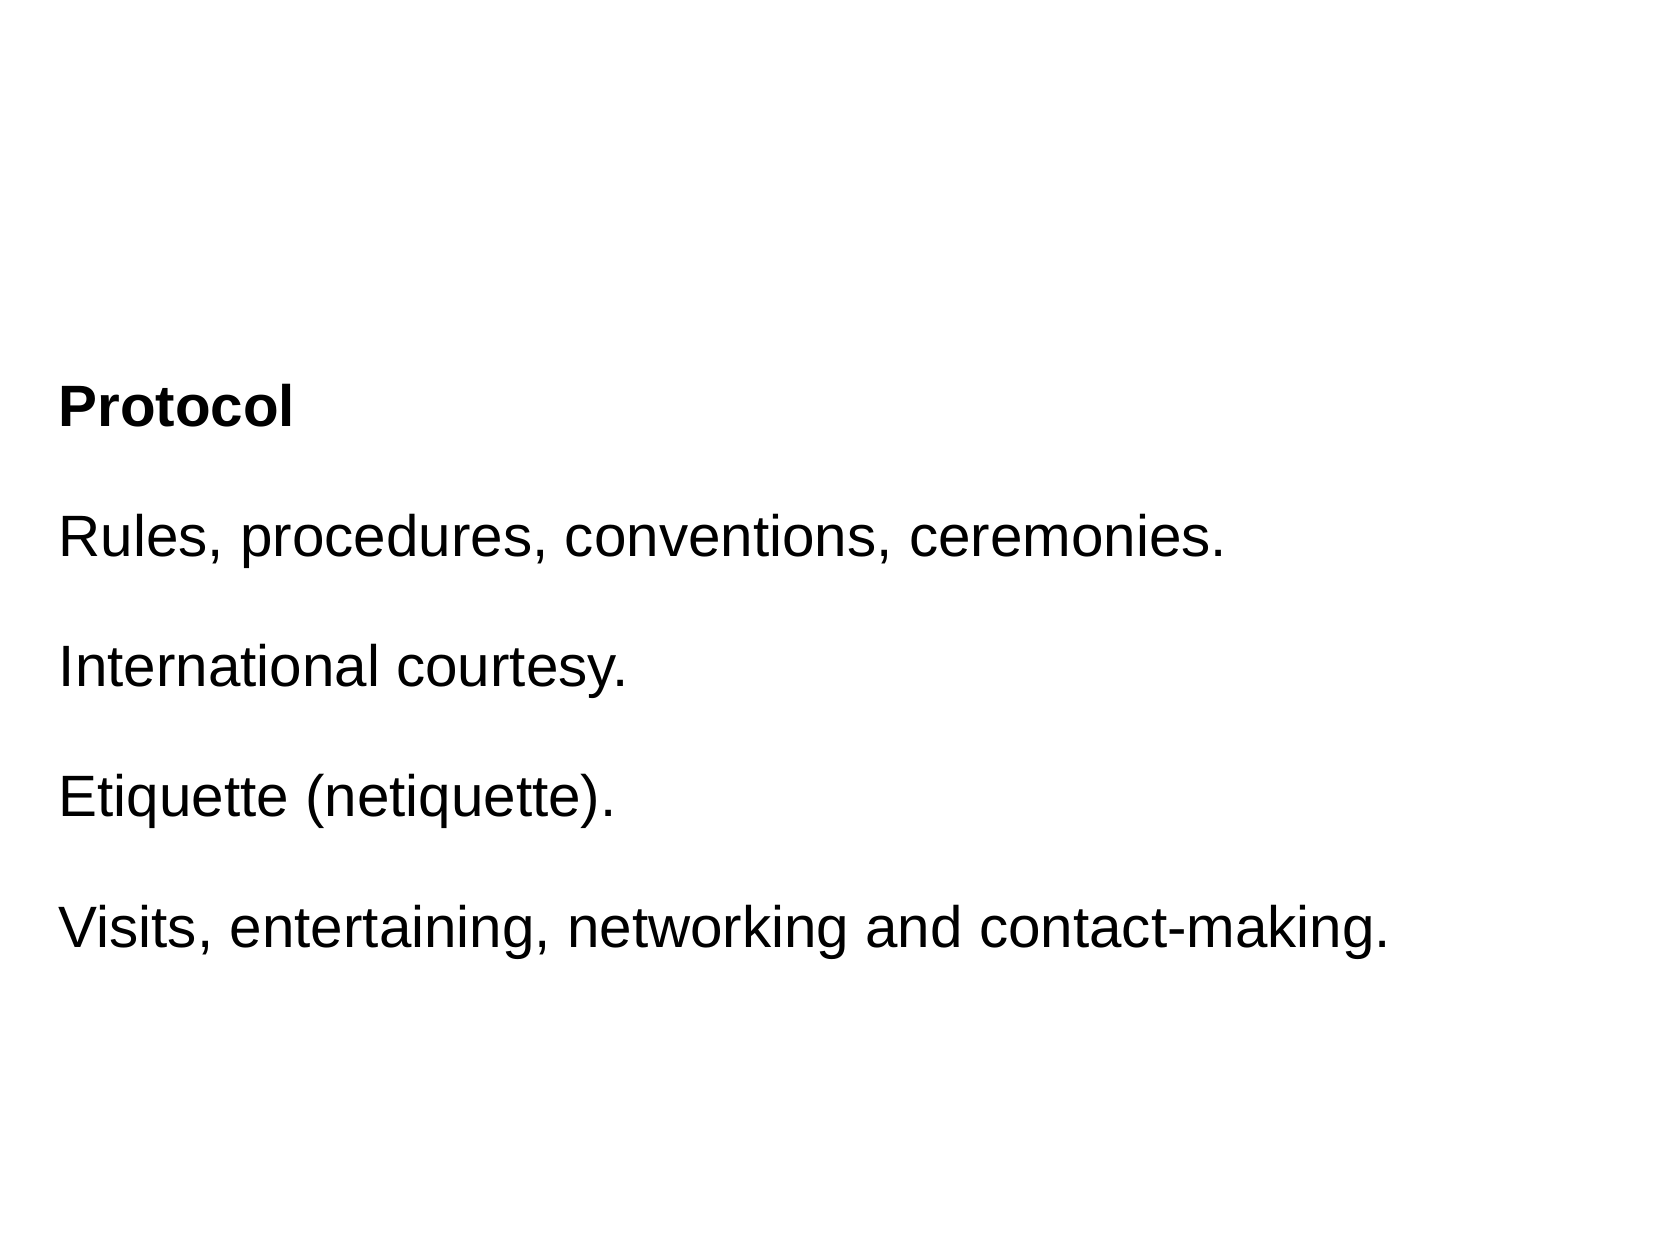

# Protocol Rules, procedures, conventions, ceremonies. International courtesy. Etiquette (netiquette). Visits, entertaining, networking and contact-making.